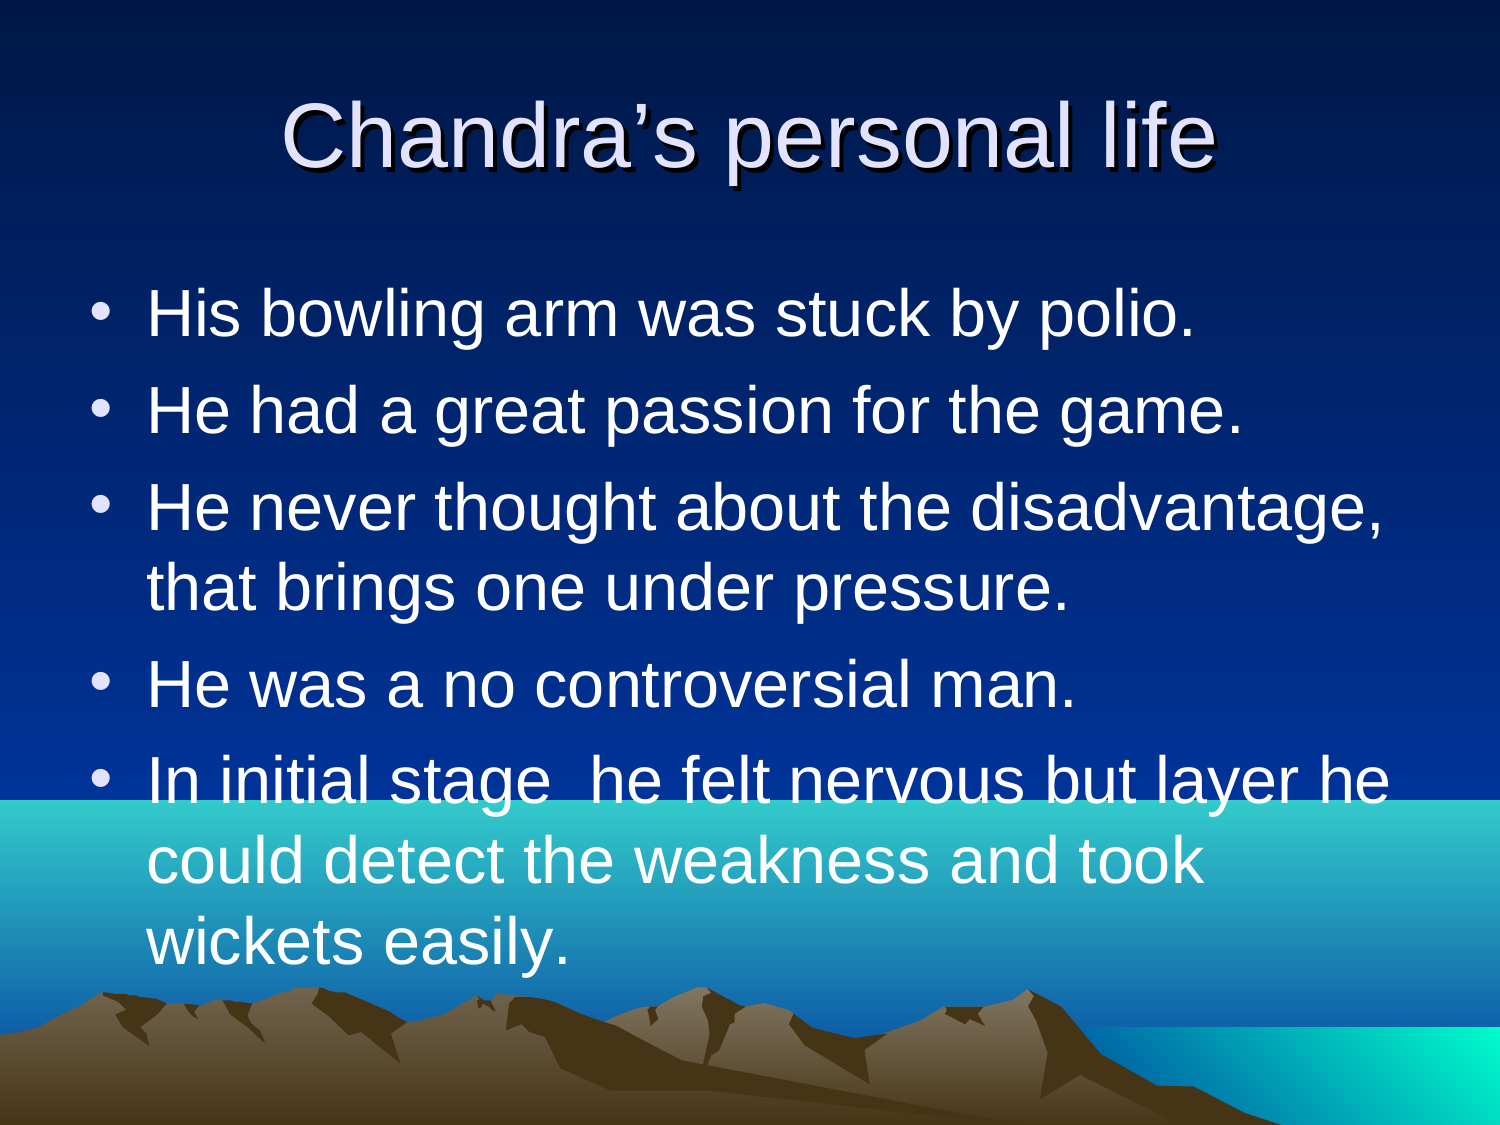

# Chandra’s personal life
His bowling arm was stuck by polio.
He had a great passion for the game.
He never thought about the disadvantage, that brings one under pressure.
He was a no controversial man.
In initial stage he felt nervous but layer he could detect the weakness and took wickets easily.